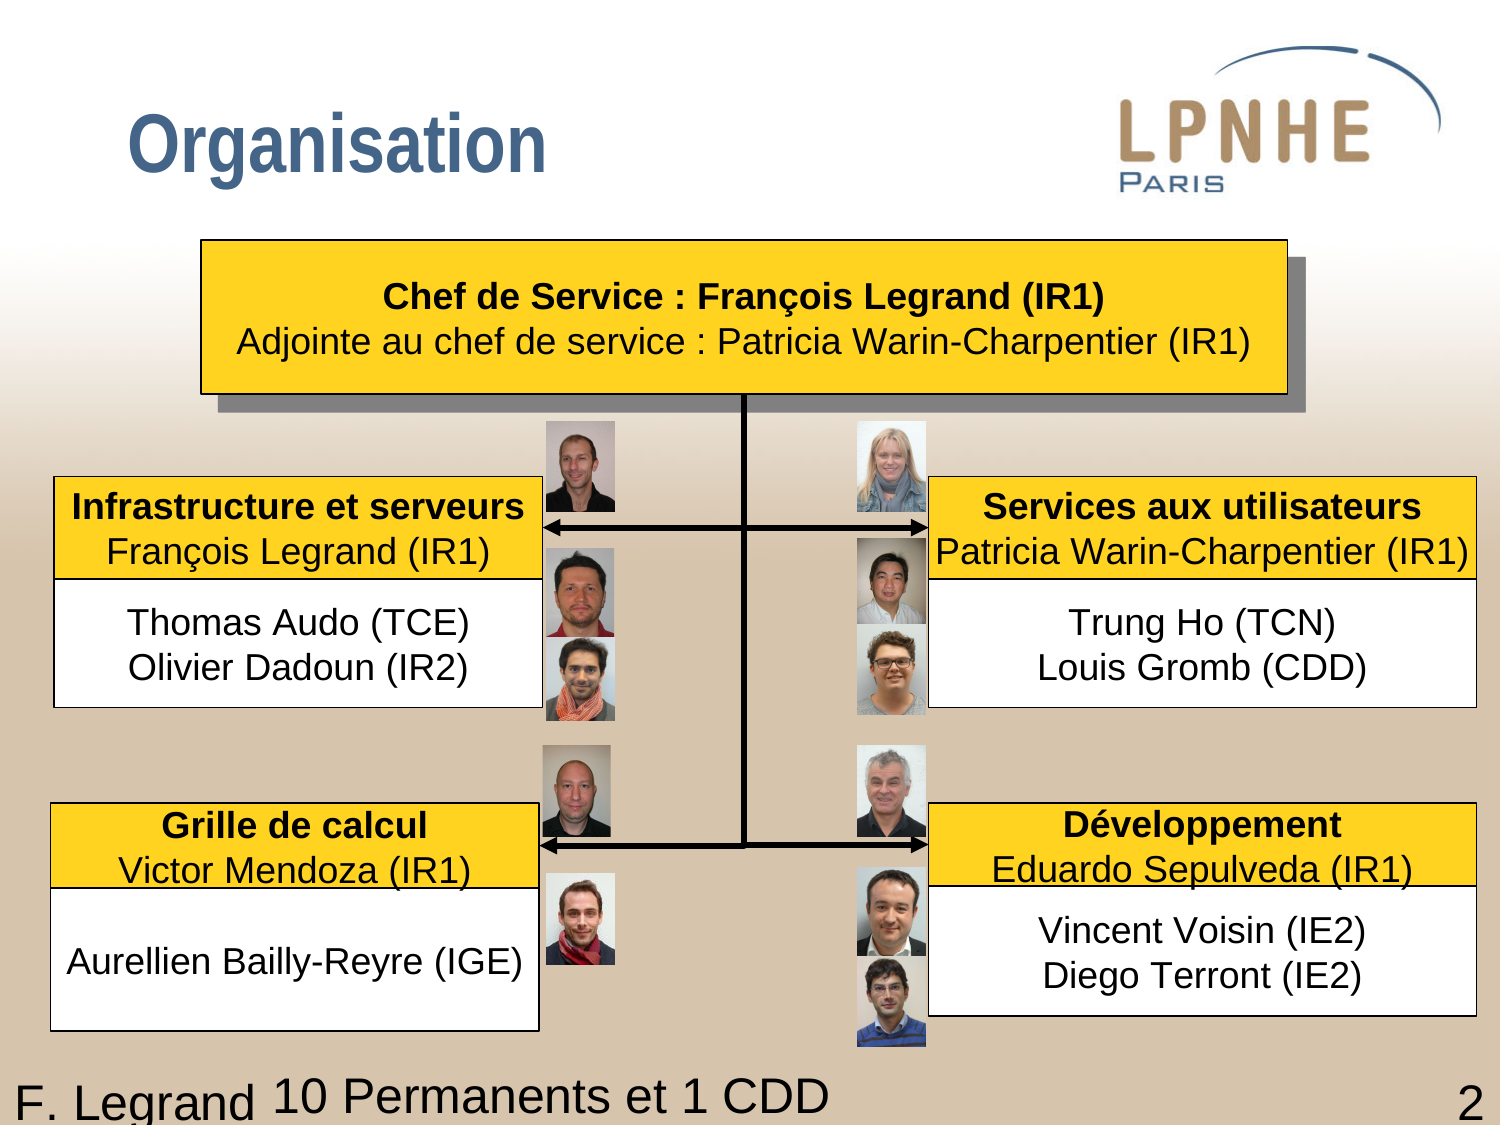

# Organisation
Chef de Service : François Legrand (IR1)
Adjointe au chef de service : Patricia Warin-Charpentier (IR1)
Infrastructure et serveurs
François Legrand (IR1)
Services aux utilisateurs
Patricia Warin-Charpentier (IR1)
Thomas Audo (TCE)
Olivier Dadoun (IR2)
Trung Ho (TCN)
Louis Gromb (CDD)
Grille de calcul
Victor Mendoza (IR1)
Développement
Eduardo Sepulveda (IR1)
Vincent Voisin (IE2)
Diego Terront (IE2)
Aurellien Bailly-Reyre (IGE)
10 Permanents et 1 CDD
2